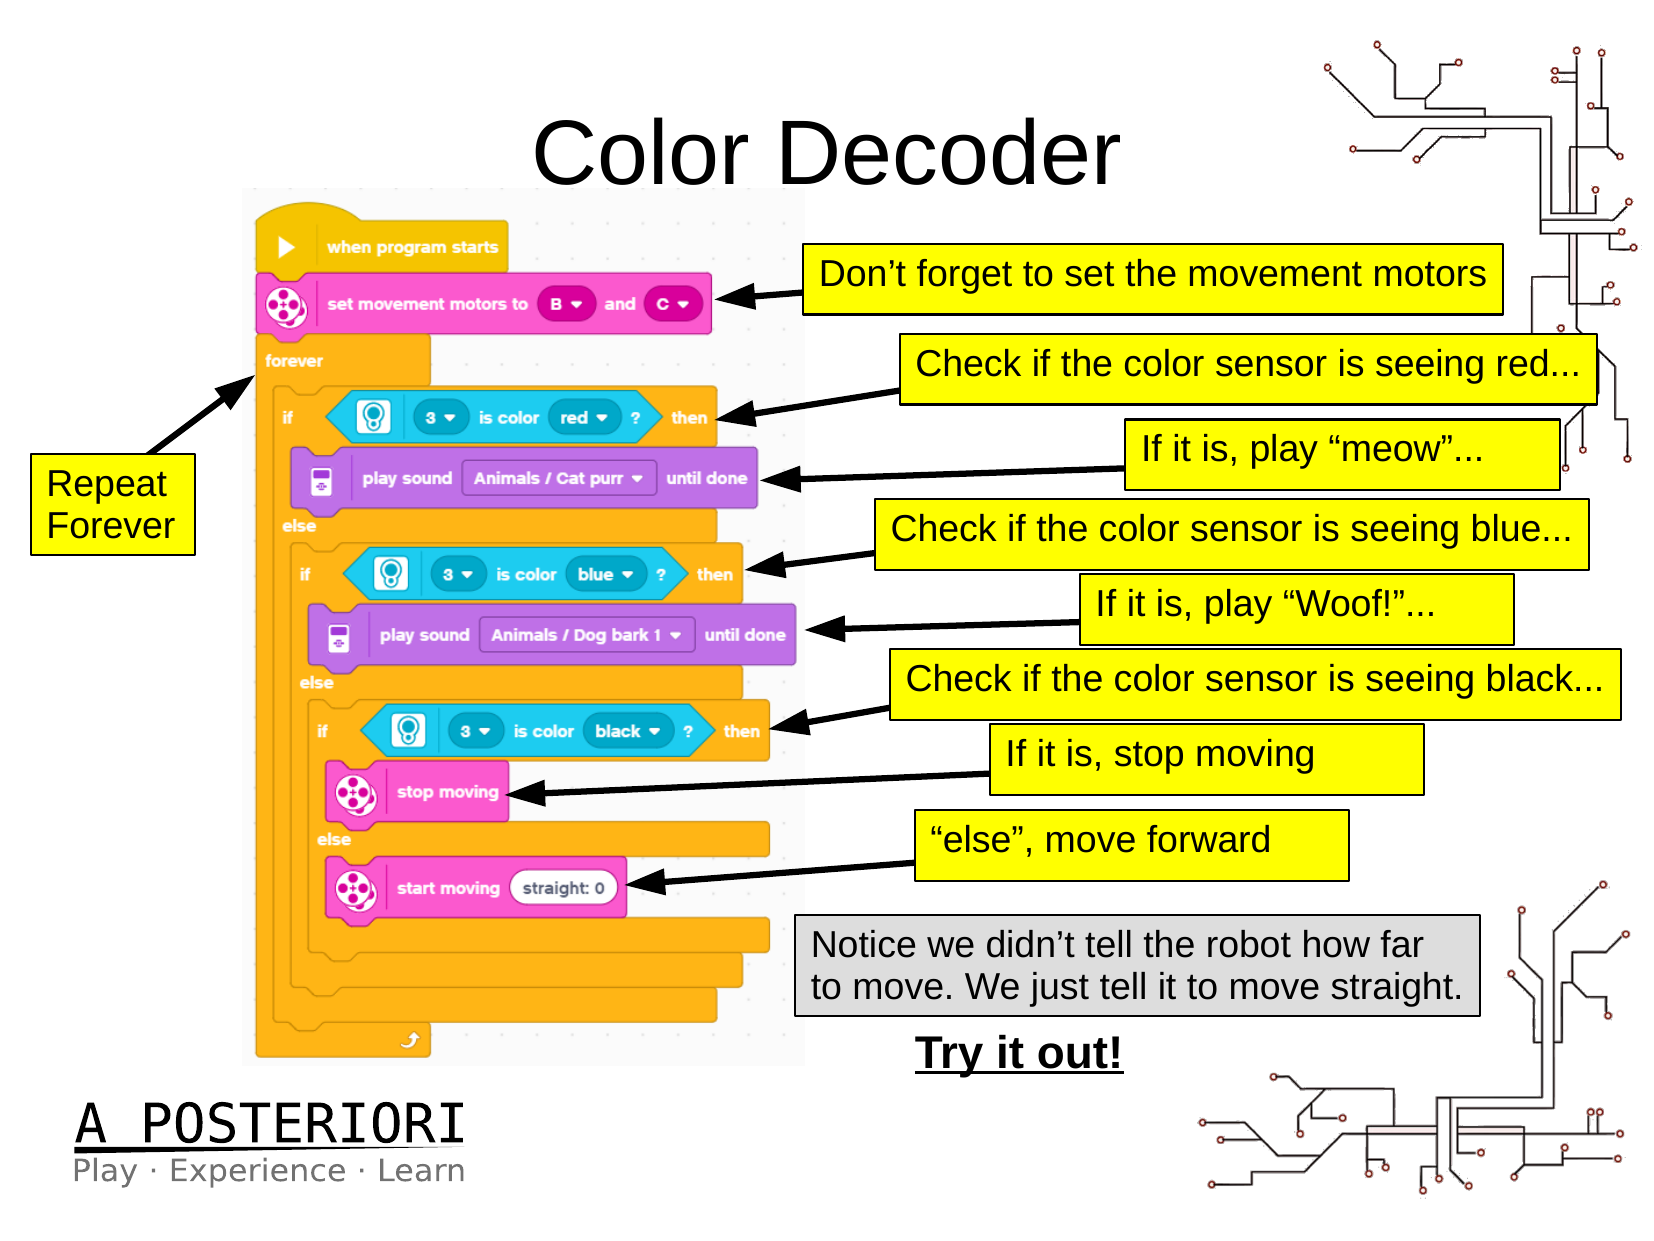

# Color Decoder
Don’t forget to set the movement motors
Check if the color sensor is seeing red...
If it is, play “meow”...
Repeat
Forever
Check if the color sensor is seeing blue...
If it is, play “Woof!”...
Check if the color sensor is seeing black...
If it is, stop moving
“else”, move forward
Notice we didn’t tell the robot how far
to move. We just tell it to move straight.
Try it out!